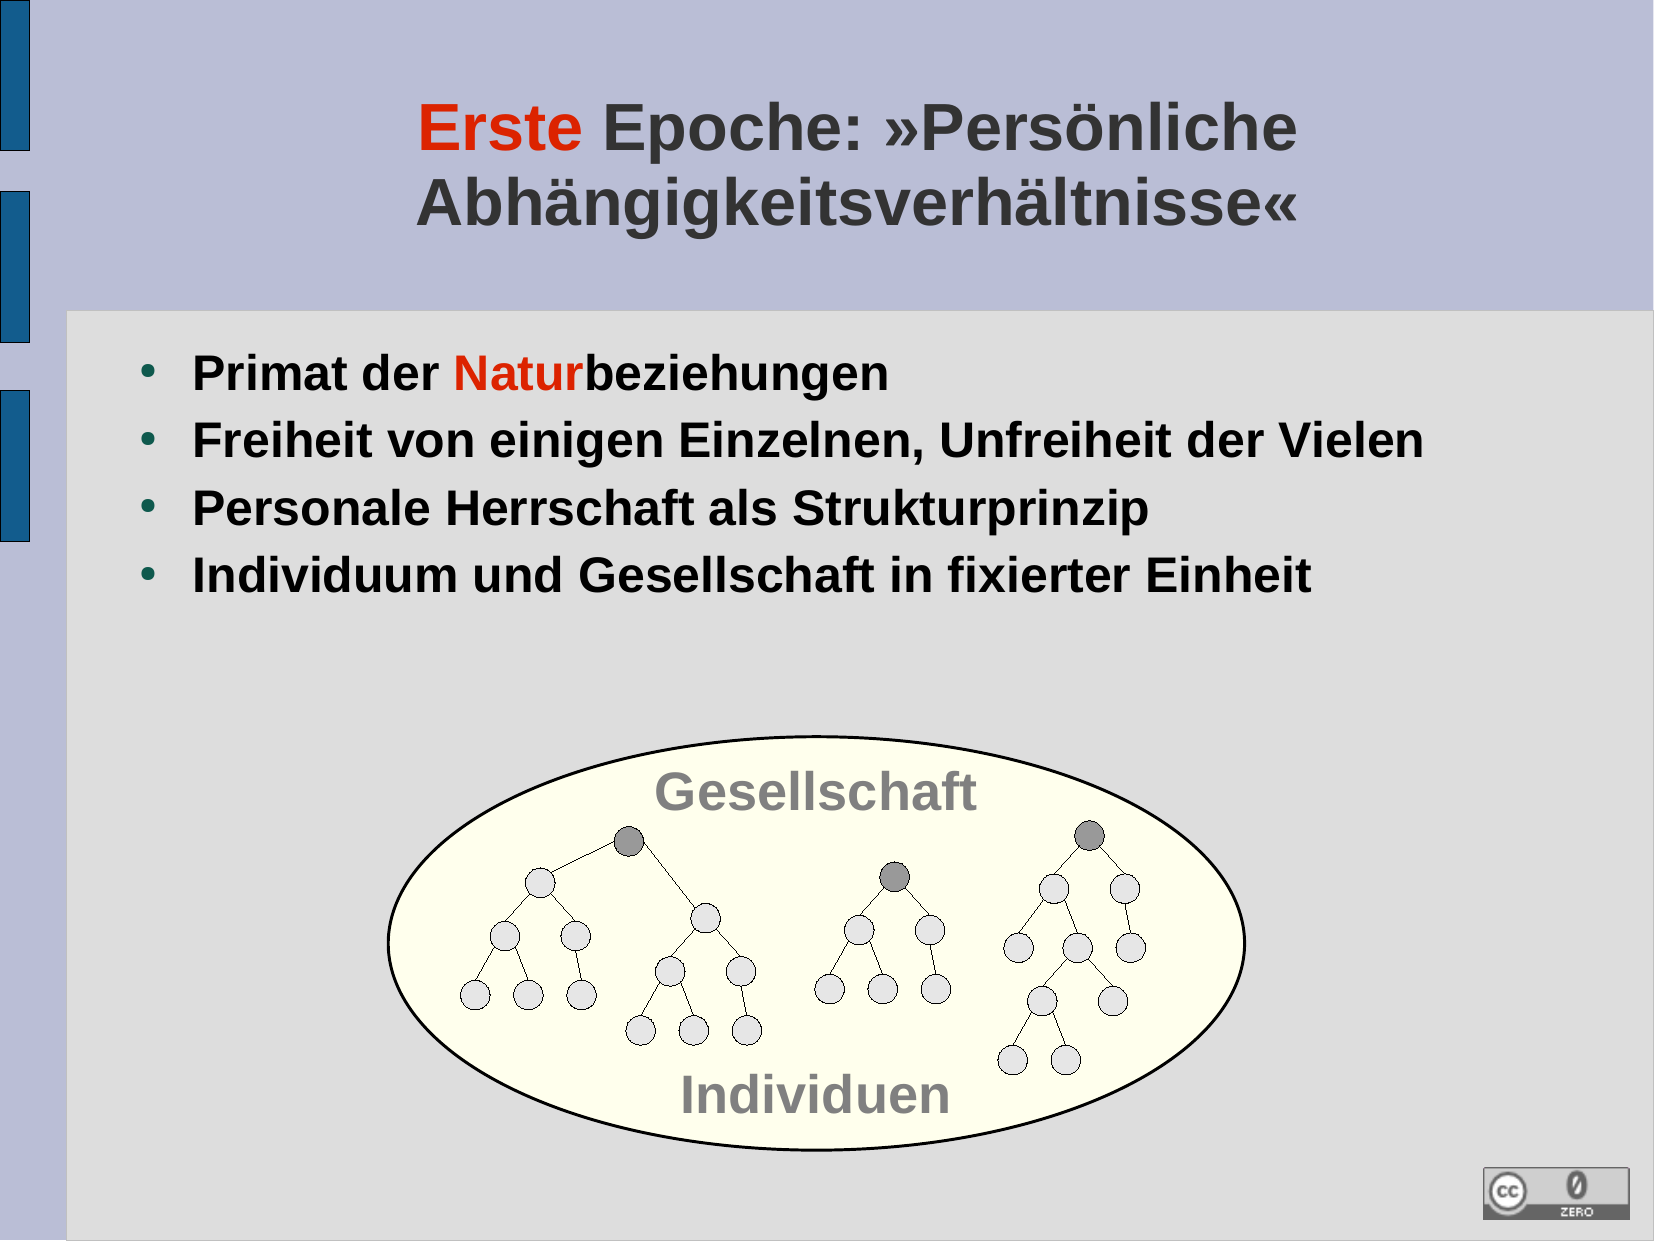

# Erste Epoche: »Persönliche Abhängigkeitsverhältnisse«
Primat der Naturbeziehungen
Freiheit von einigen Einzelnen, Unfreiheit der Vielen
Personale Herrschaft als Strukturprinzip
Individuum und Gesellschaft in fixierter Einheit
Gesellschaft
Individuen